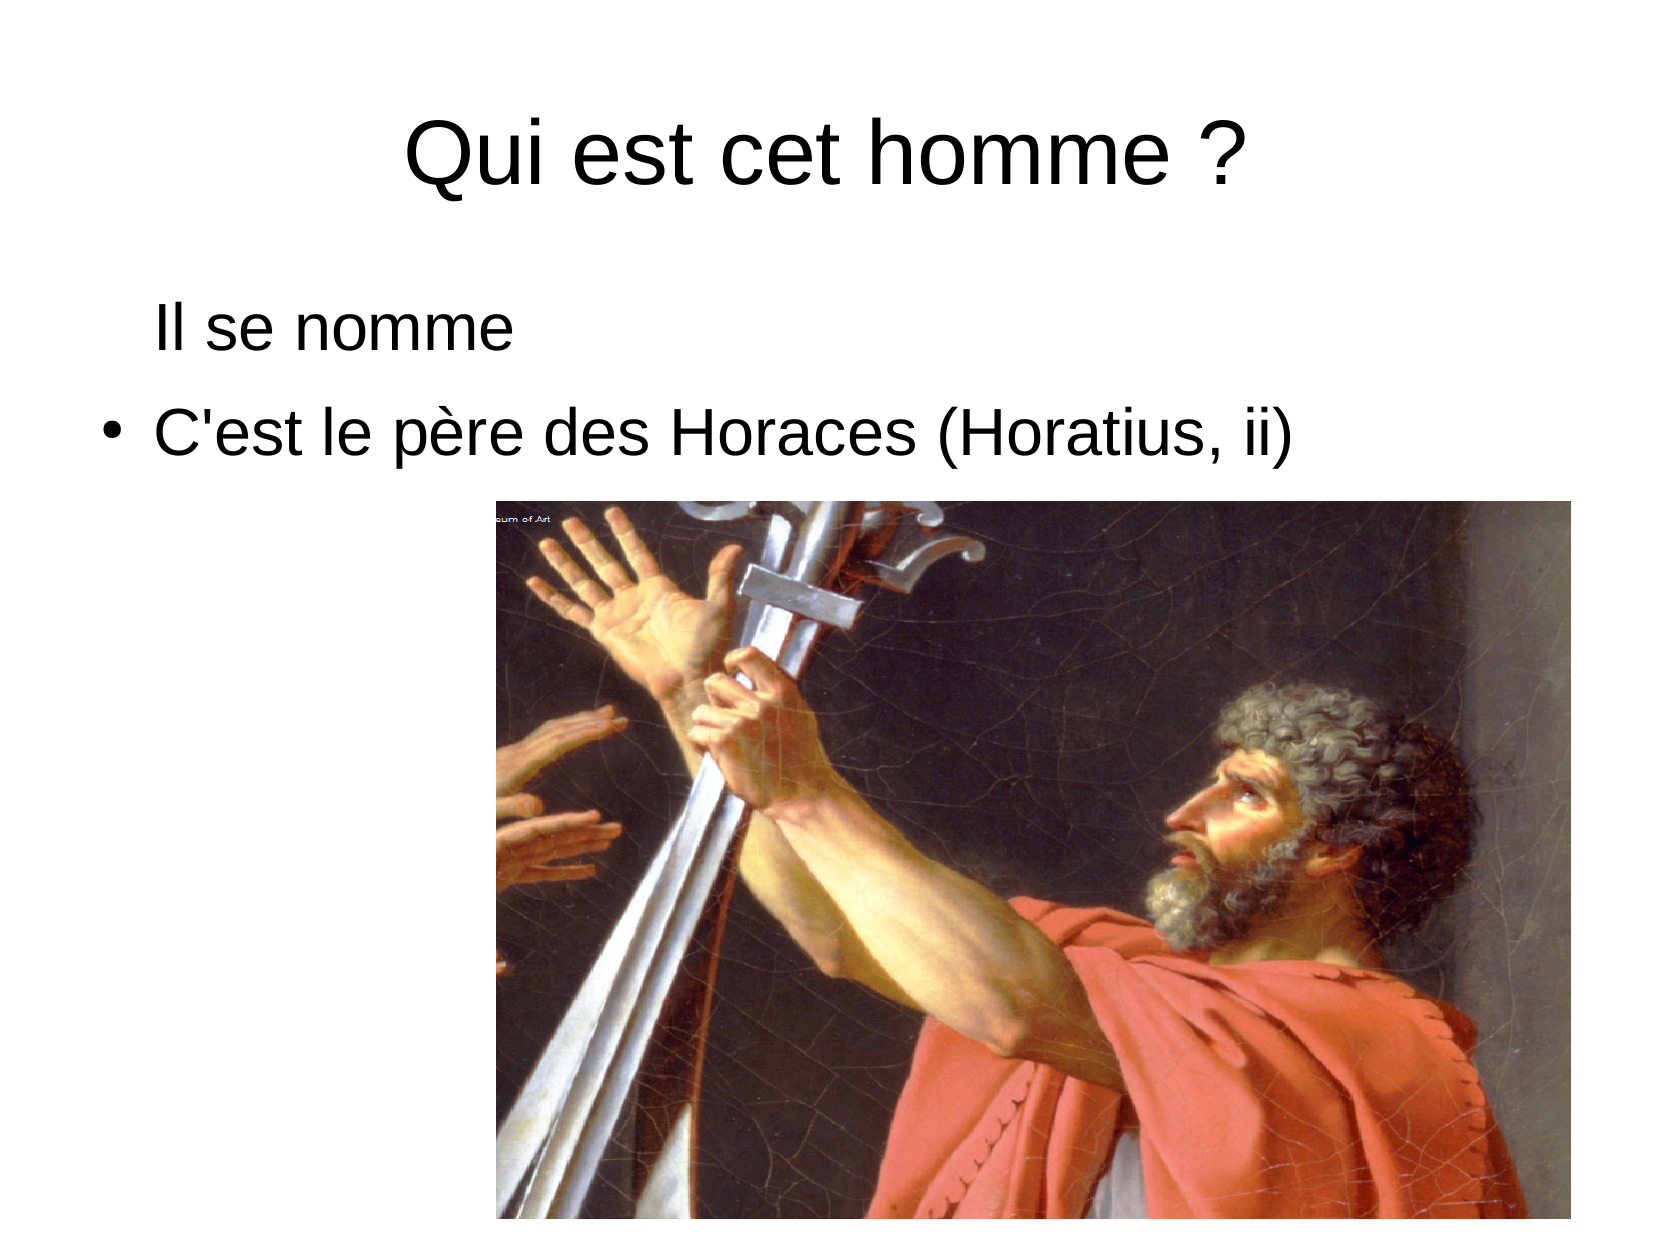

# Qui est cet homme ?
Il se nomme
C'est le père des Horaces (Horatius, ii)